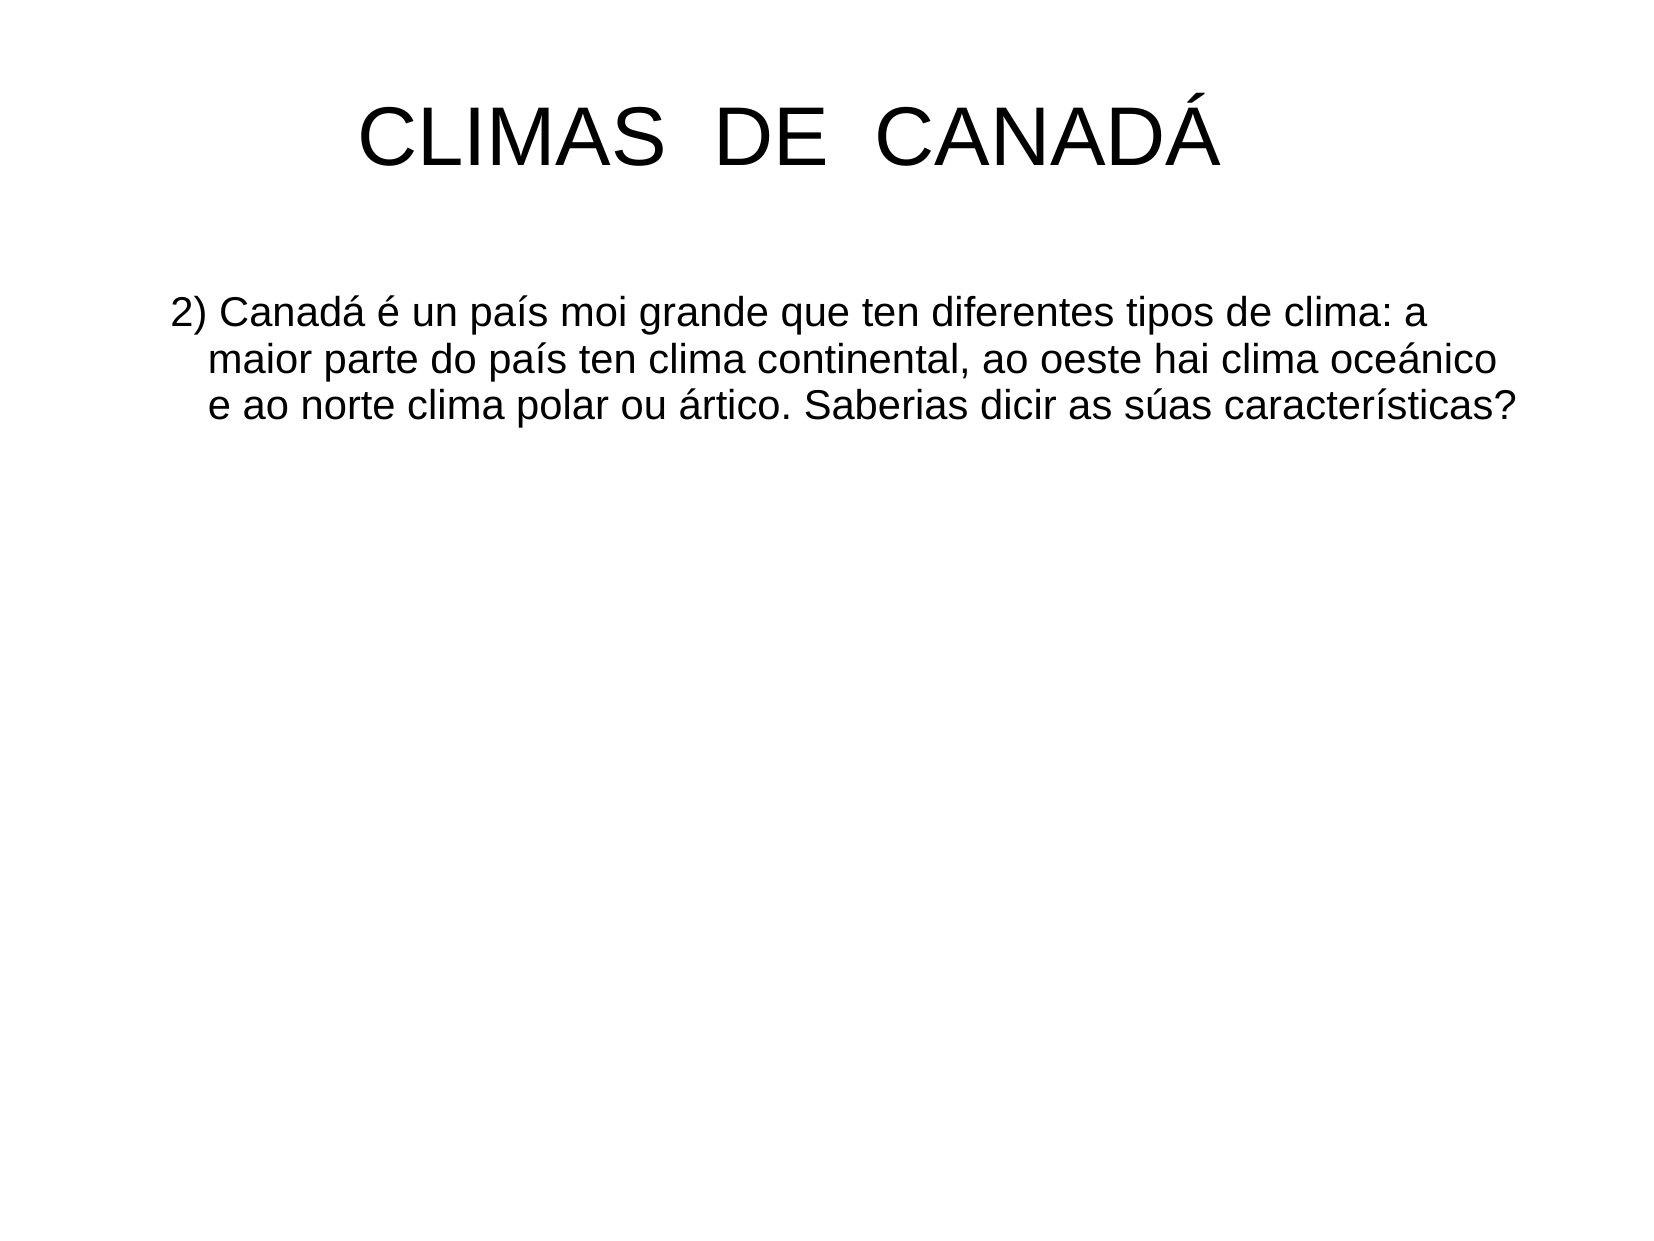

CLIMAS DE CANADÁ
2) Canadá é un país moi grande que ten diferentes tipos de clima: a maior parte do país ten clima continental, ao oeste hai clima oceánico e ao norte clima polar ou ártico. Saberias dicir as súas características?